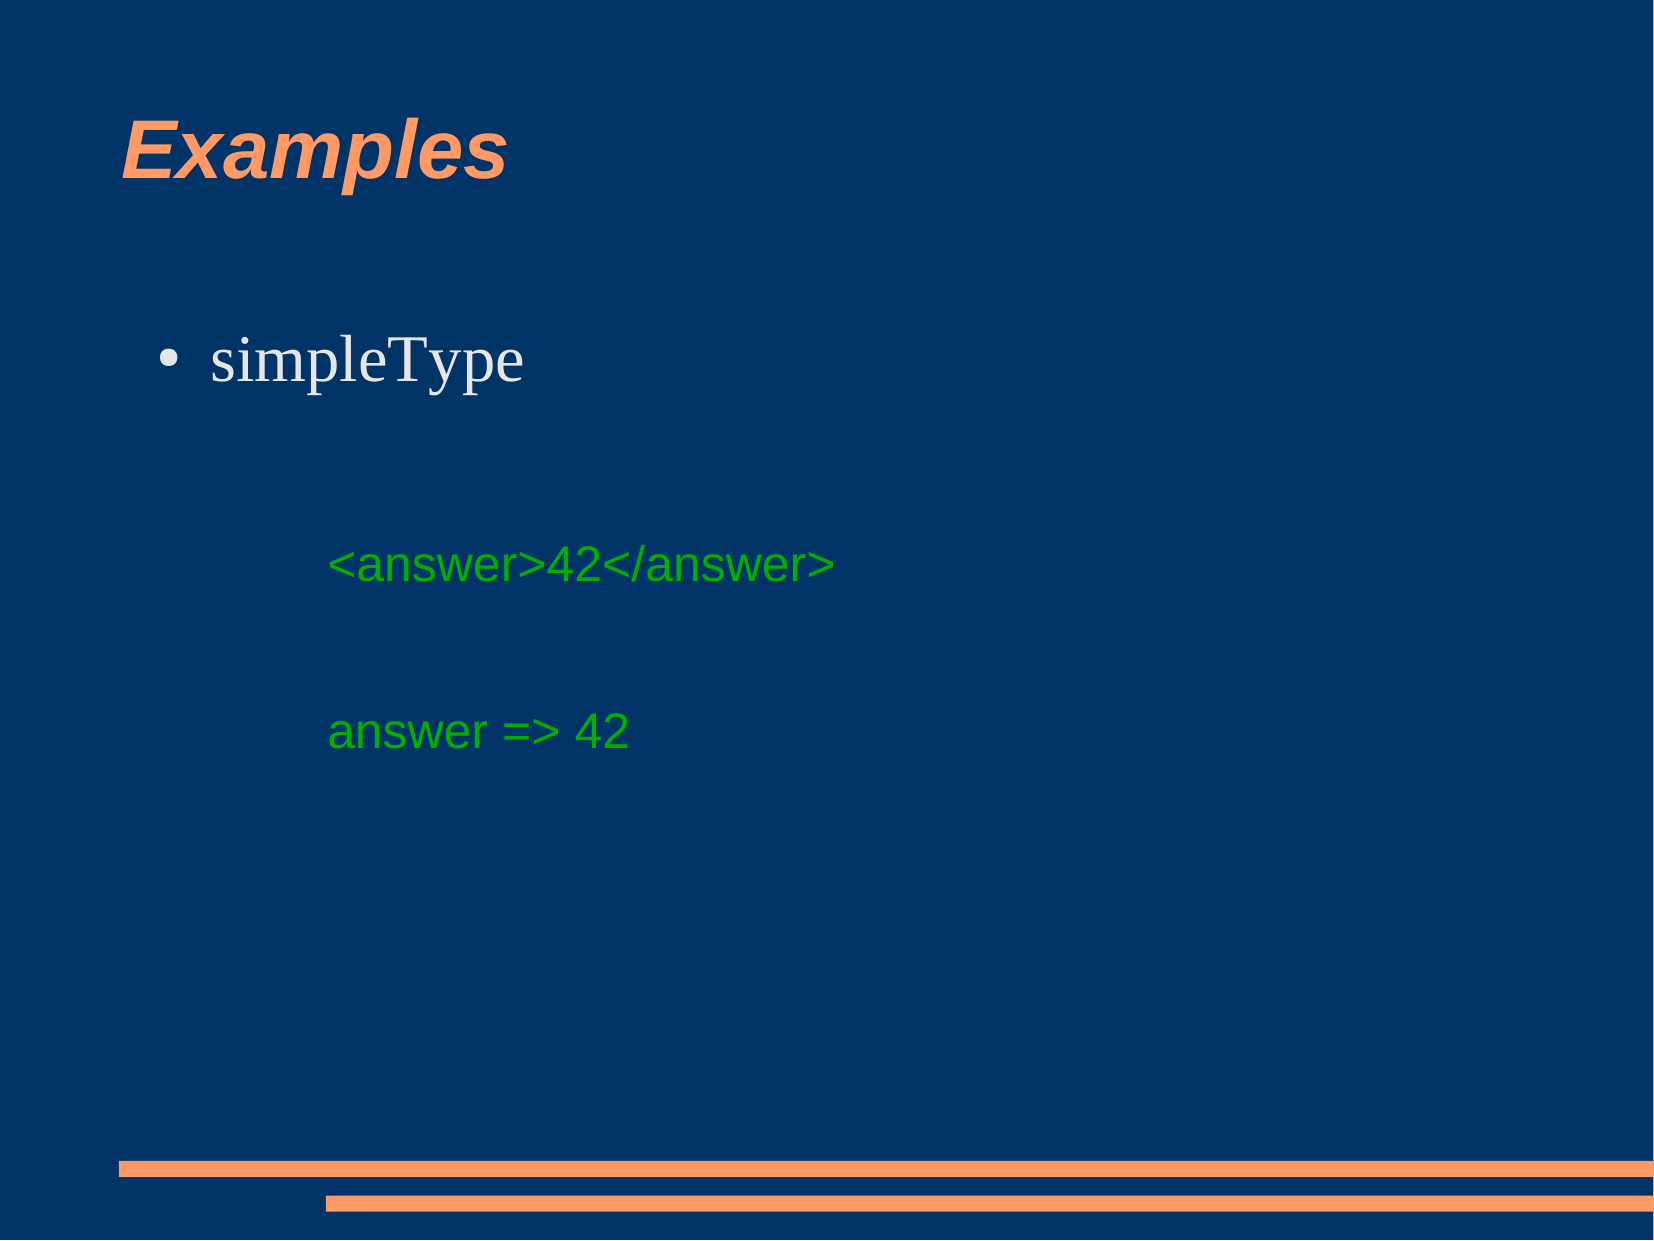

# Examples
simpleType
<answer>42</answer>
answer => 42